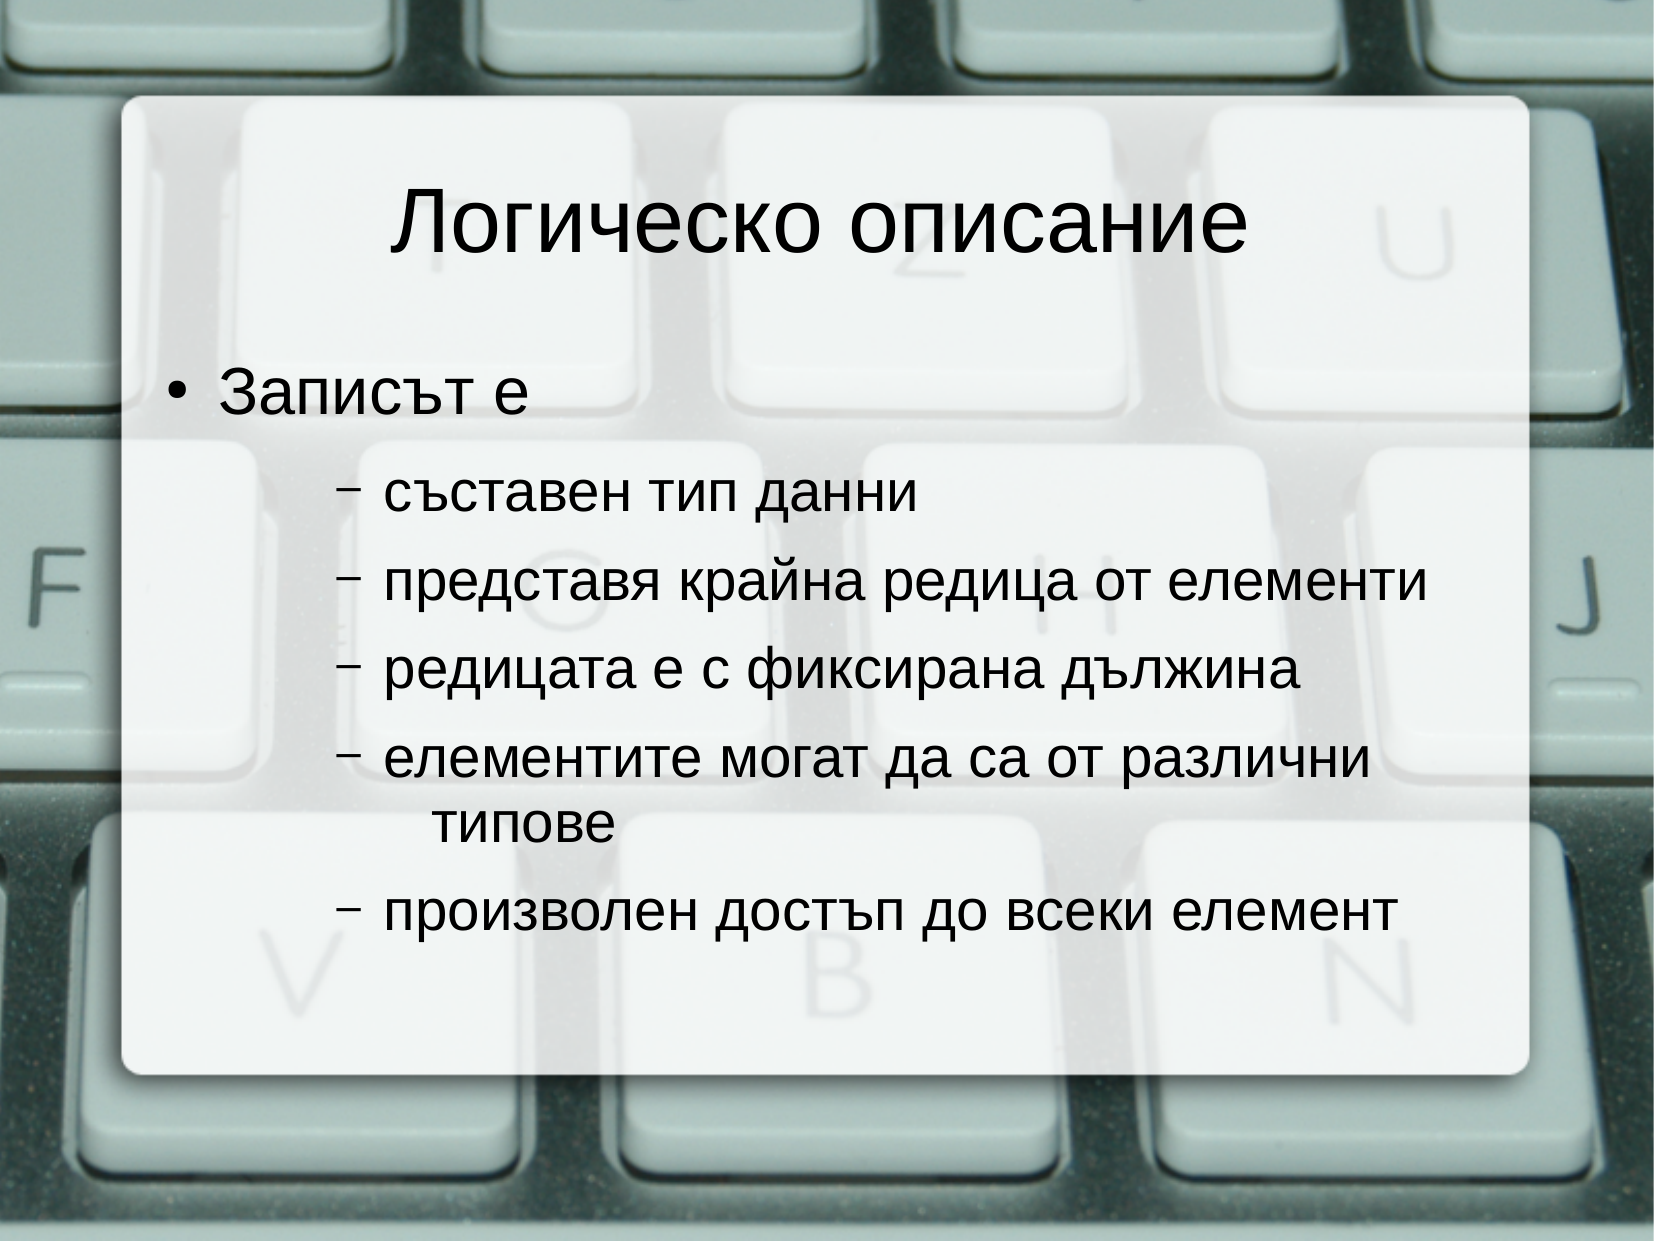

# Логическо описание
Записът е
съставен тип данни
представя крайна редица от елементи
редицата е с фиксирана дължина
елементите могат да са от различни типове
произволен достъп до всеки елемент